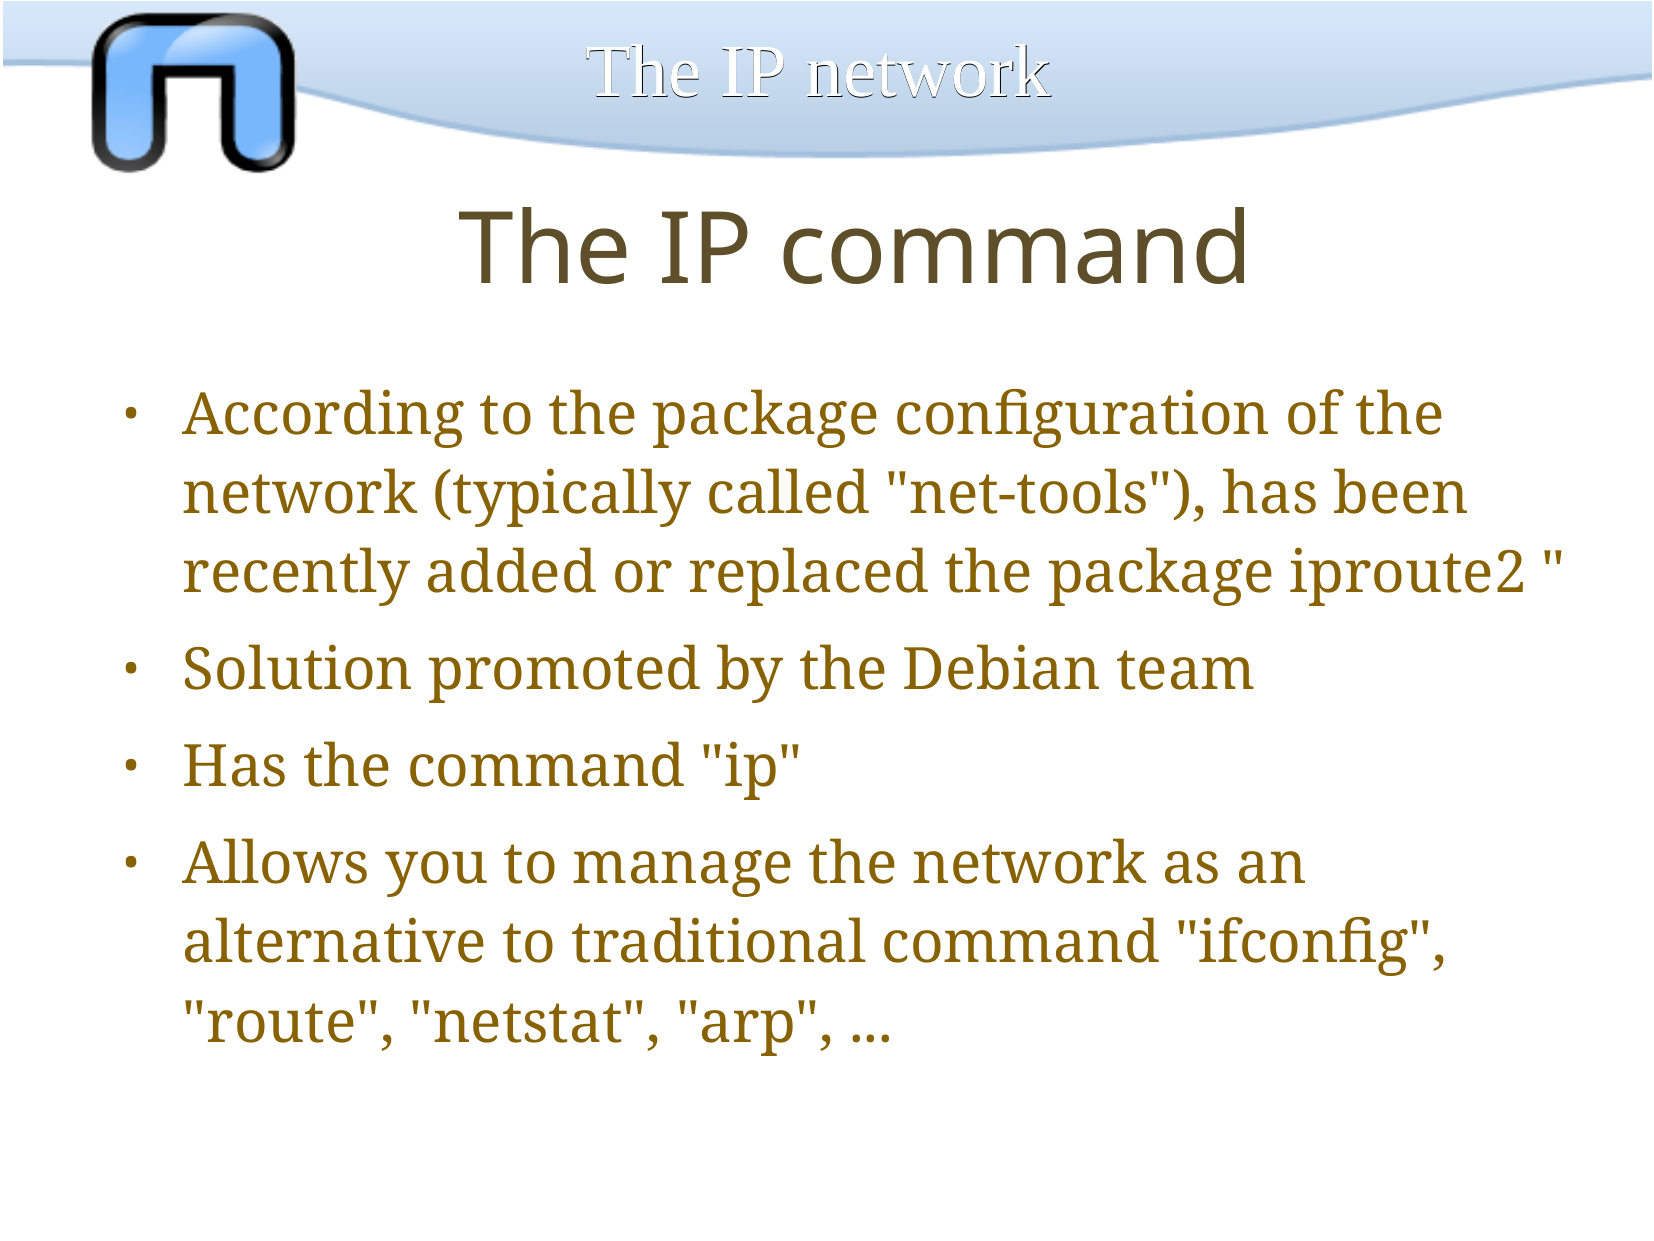

The IP network
The IP command
# According to the package configuration of the network (typically called "net-tools"), has been recently added or replaced the package iproute2 "
Solution promoted by the Debian team
Has the command "ip"
Allows you to manage the network as an alternative to traditional command "ifconfig", "route", "netstat", "arp", ...